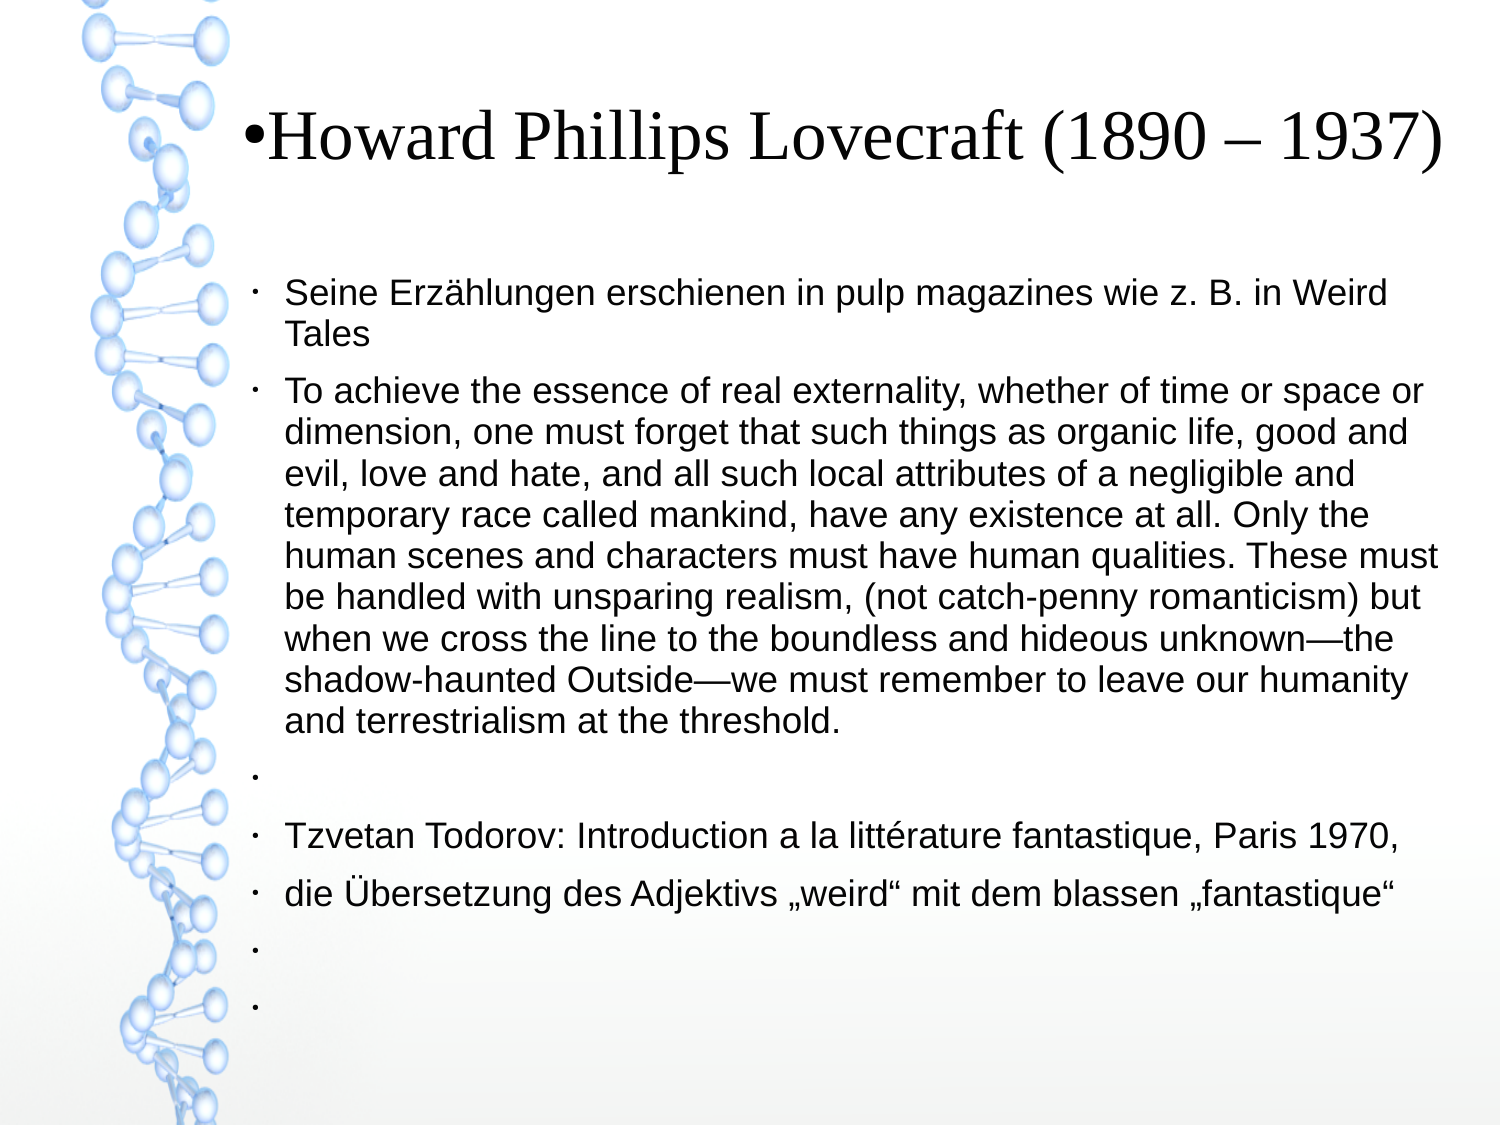

# Howard Phillips Lovecraft (1890 – 1937)
Seine Erzählungen erschienen in pulp magazines wie z. B. in Weird Tales
To achieve the essence of real externality, whether of time or space or dimension, one must forget that such things as organic life, good and evil, love and hate, and all such local attributes of a negligible and temporary race called mankind, have any existence at all. Only the human scenes and characters must have human qualities. These must be handled with unsparing realism, (not catch-penny romanticism) but when we cross the line to the boundless and hideous unknown—the shadow-haunted Outside—we must remember to leave our humanity and terrestrialism at the threshold.
Tzvetan Todorov: Introduction a la littérature fantastique, Paris 1970,
die Übersetzung des Adjektivs „weird“ mit dem blassen „fantastique“